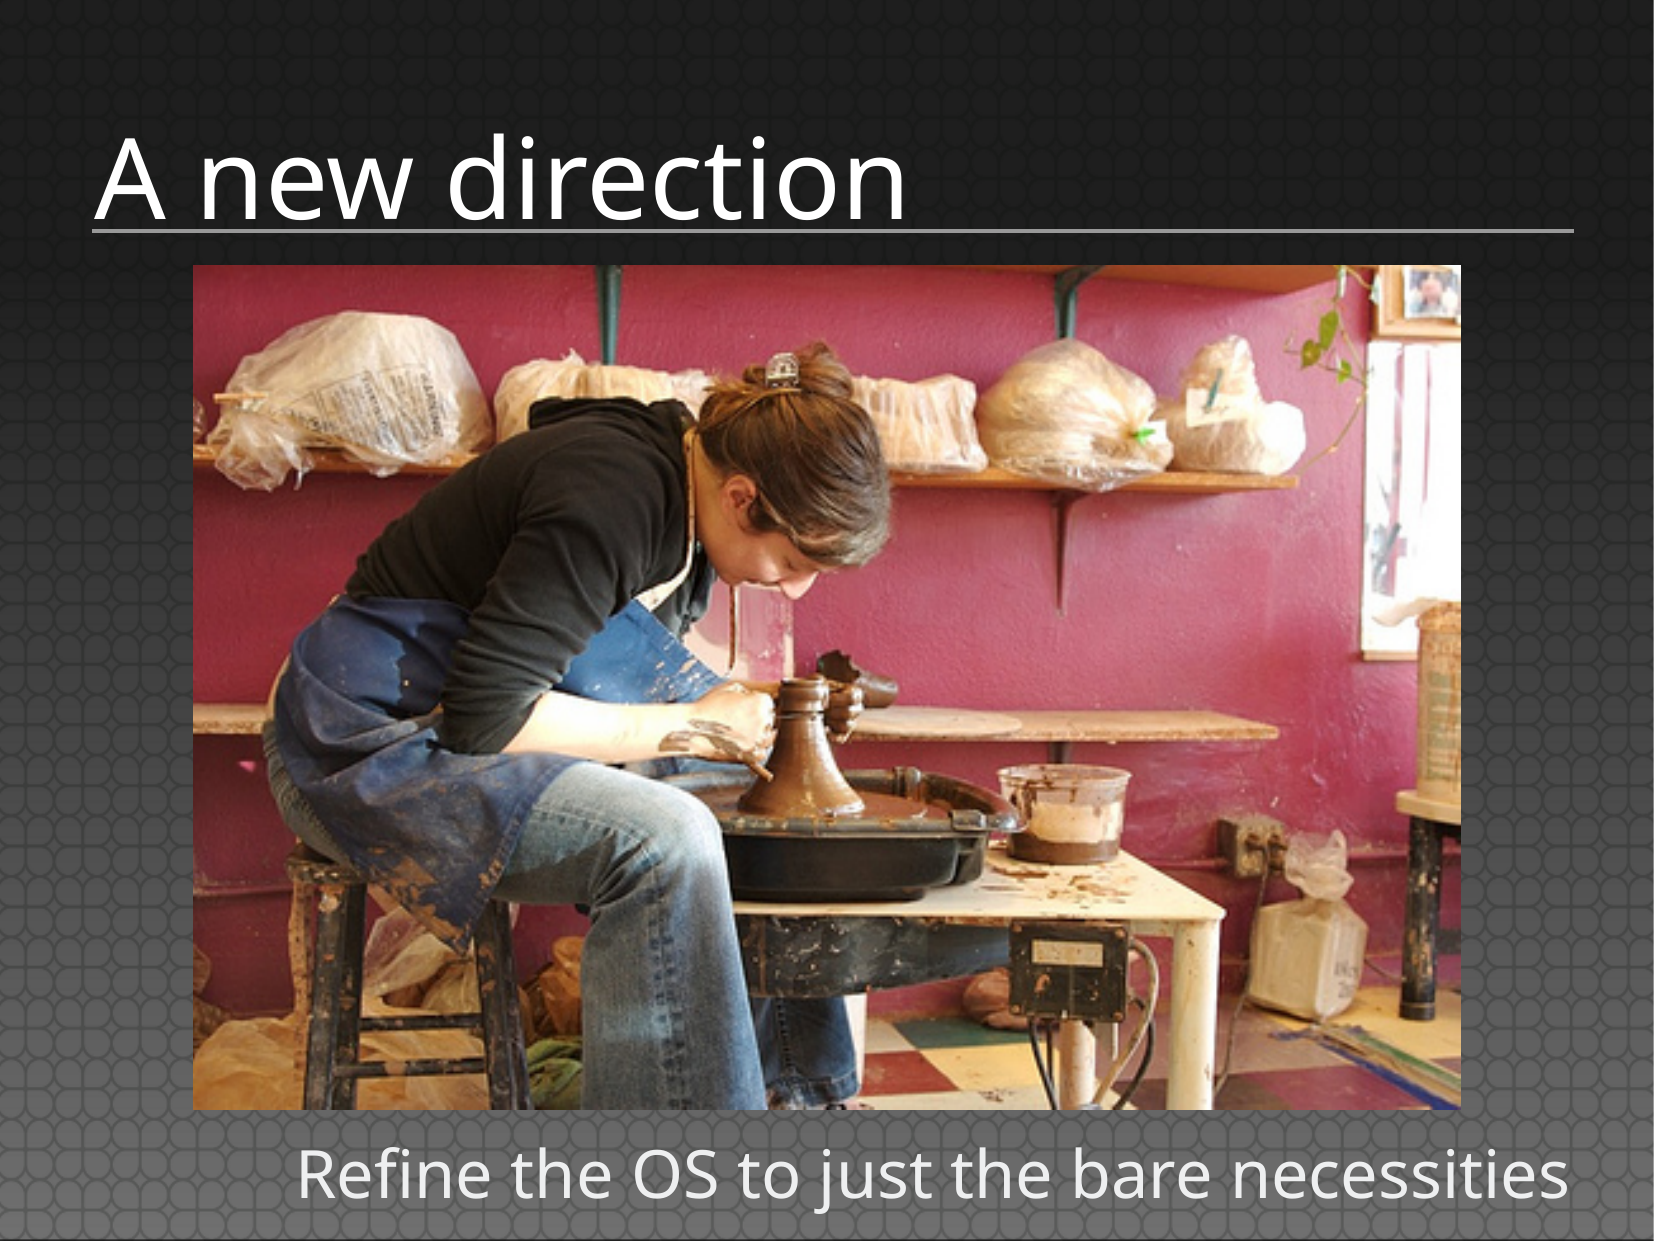

# A new direction
Refine the OS to just the bare necessities